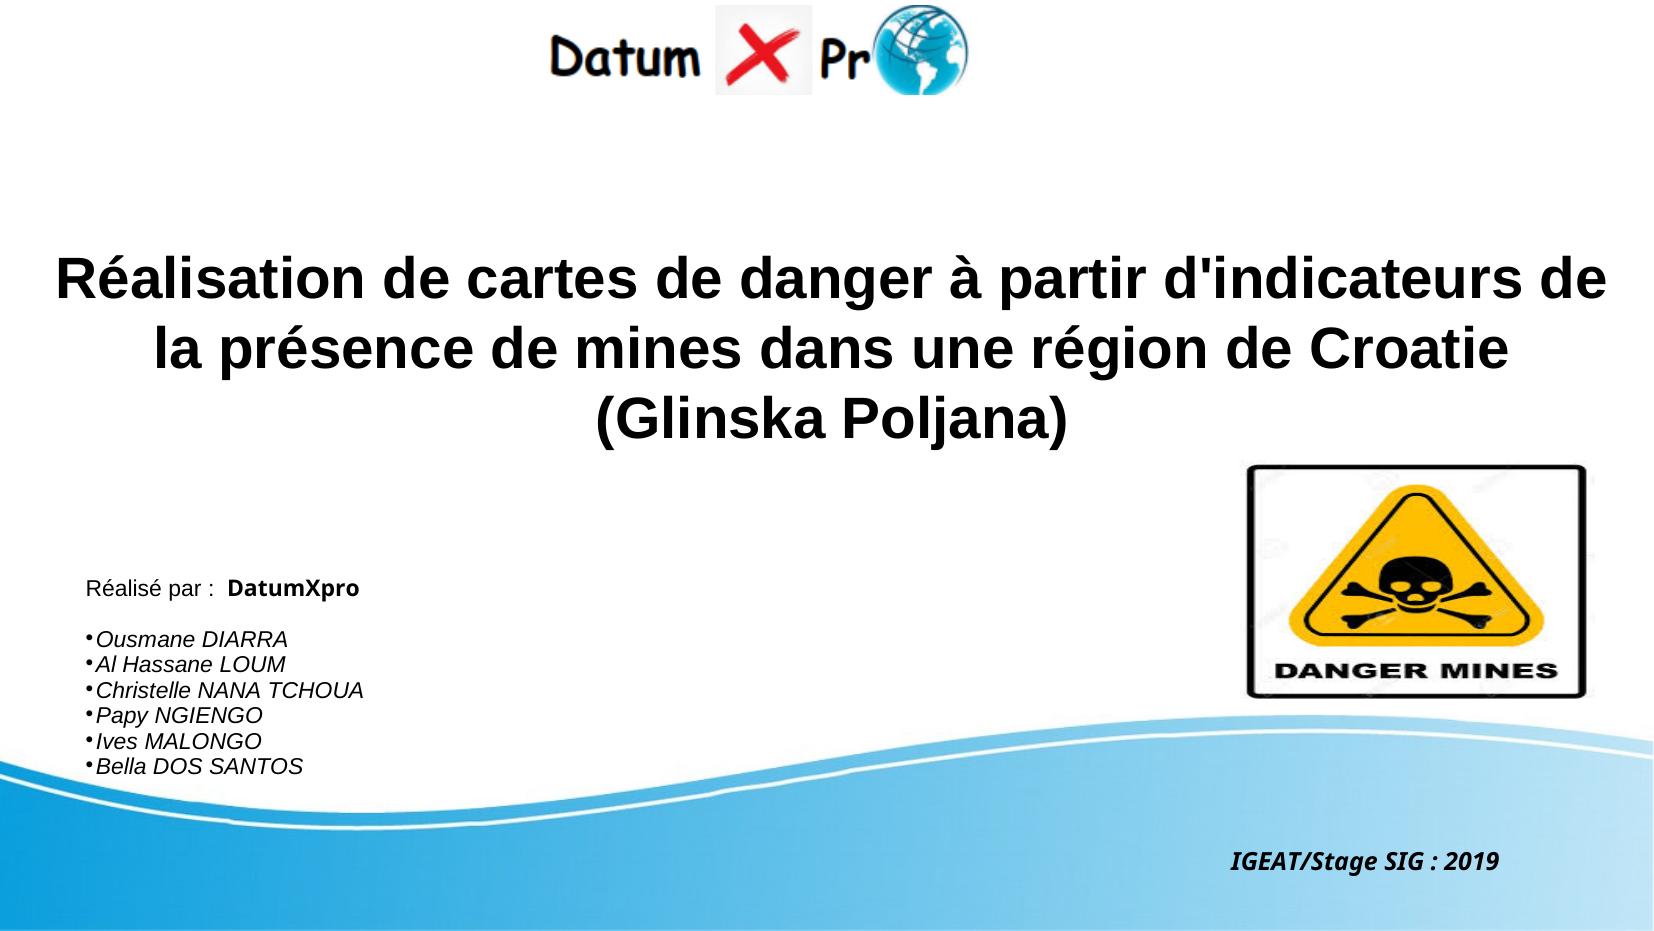

# Réalisation de cartes de danger à partir d'indicateurs de la présence de mines dans une région de Croatie (Glinska Poljana)
Réalisé par : DatumXpro
Ousmane DIARRA
Al Hassane LOUM
Christelle NANA TCHOUA
Papy NGIENGO
Ives MALONGO
Bella DOS SANTOS
IGEAT/Stage SIG : 2019